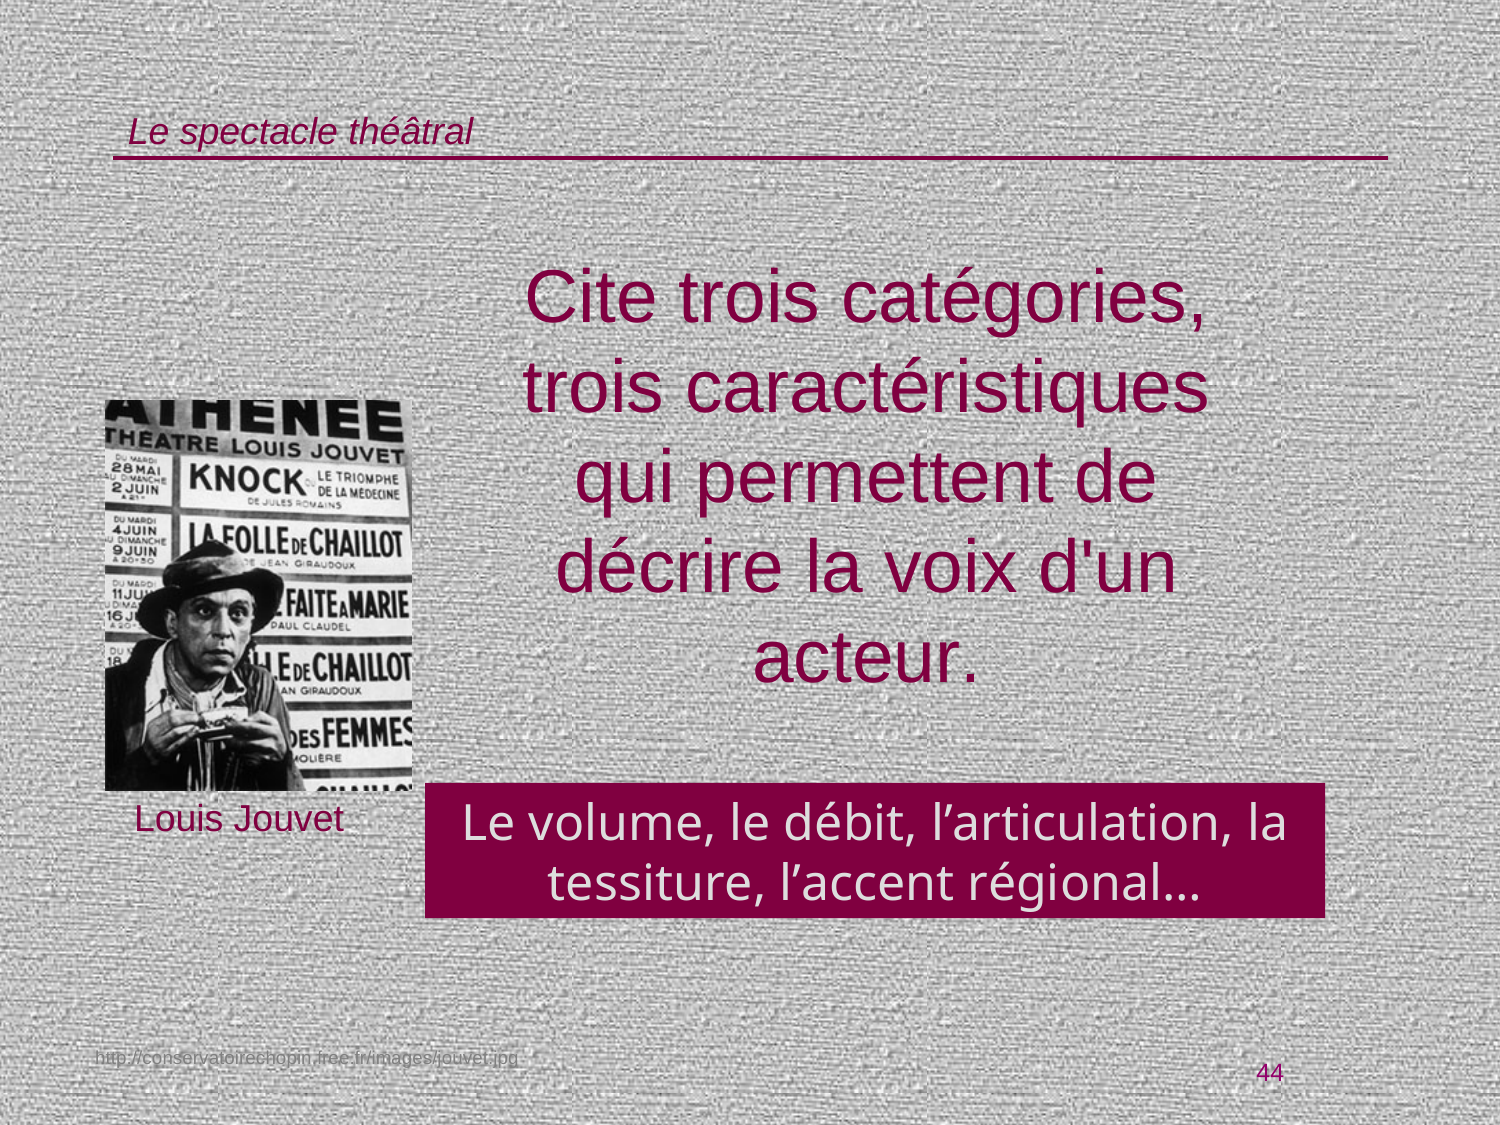

Cite trois catégories, trois caractéristiques qui permettent de décrire la voix d'un acteur.
Louis Jouvet
Le volume, le débit, l’articulation, la tessiture, l’accent régional…
http://conservatoirechopin.free.fr/images/jouvet.jpg
44